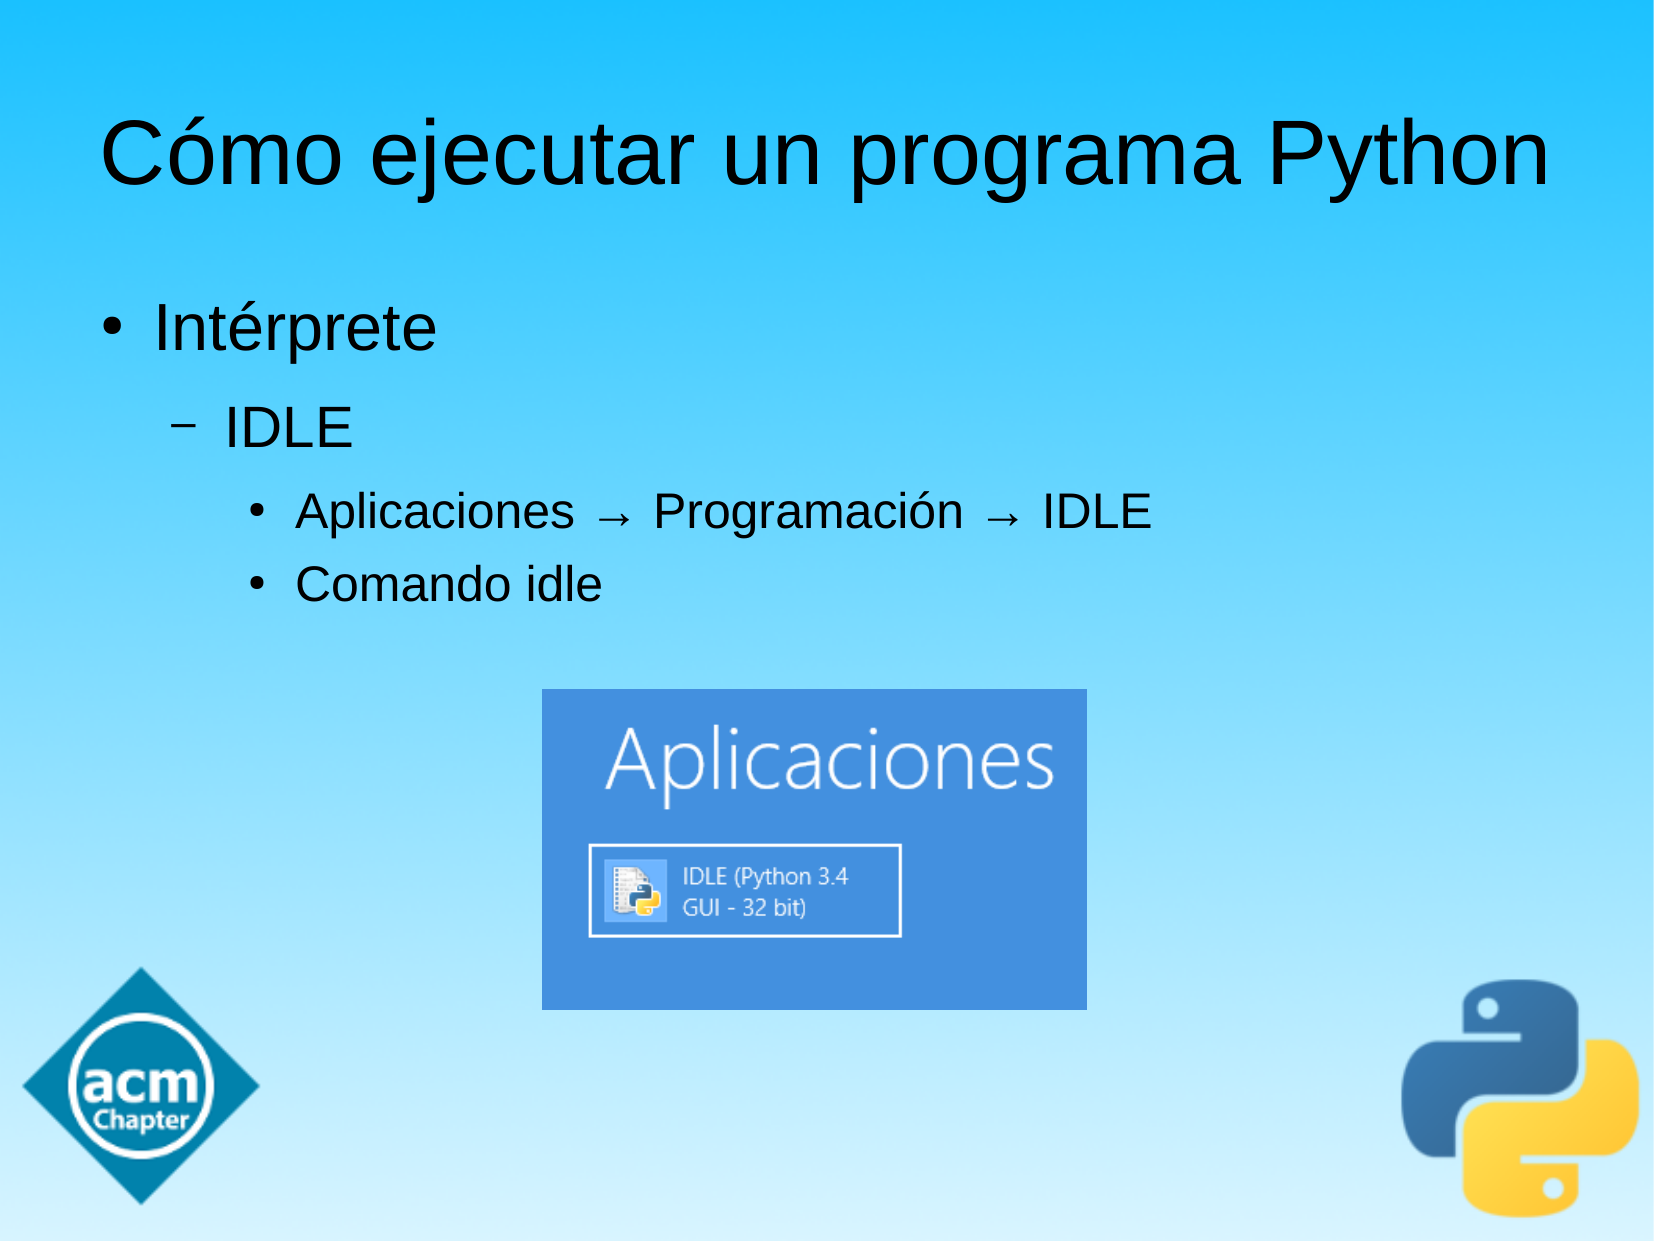

# Cómo ejecutar un programa Python
Intérprete
IDLE
Aplicaciones → Programación → IDLE
Comando idle